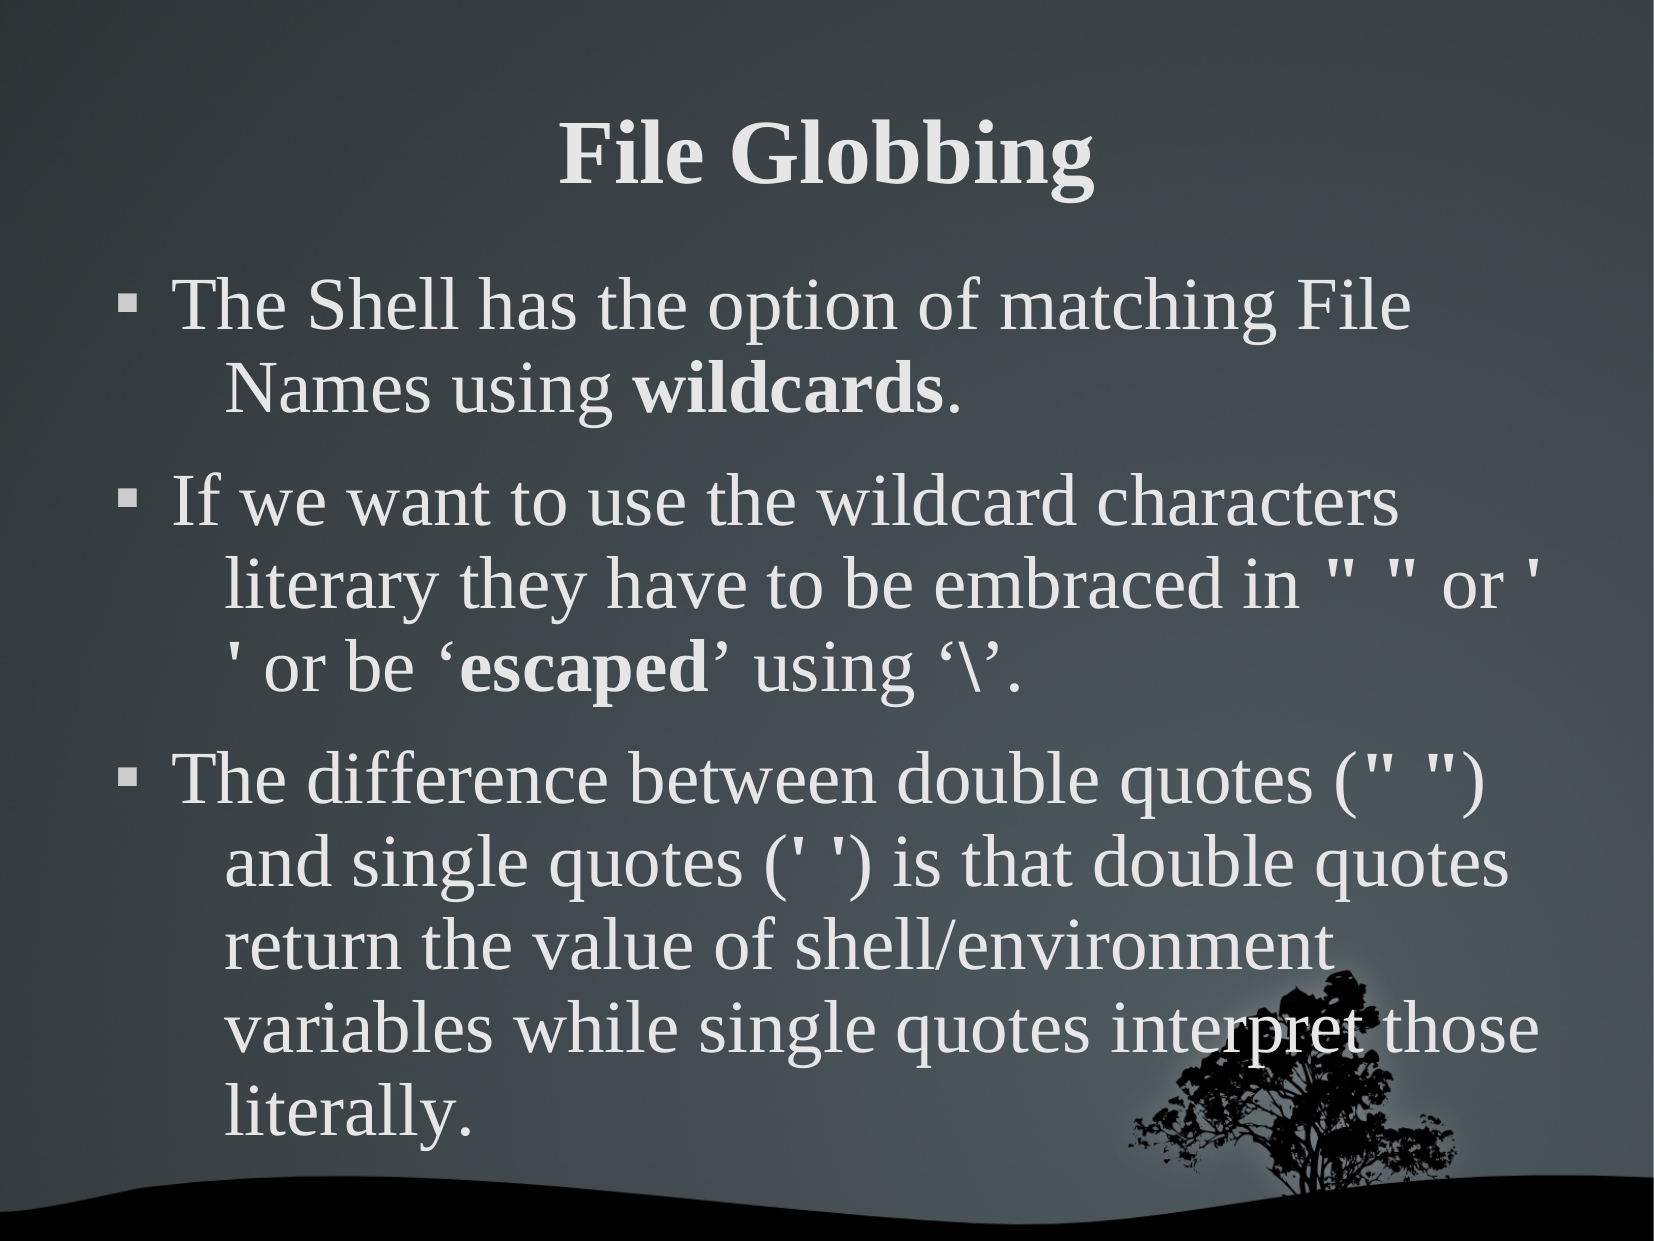

File Globbing
# The Shell has the option of matching File Names using wildcards.
If we want to use the wildcard characters literary they have to be embraced in " " or ' ' or be ‘escaped’ using ‘\’.
The difference between double quotes (" ") and single quotes (' ') is that double quotes return the value of shell/environment variables while single quotes interpret those literally.